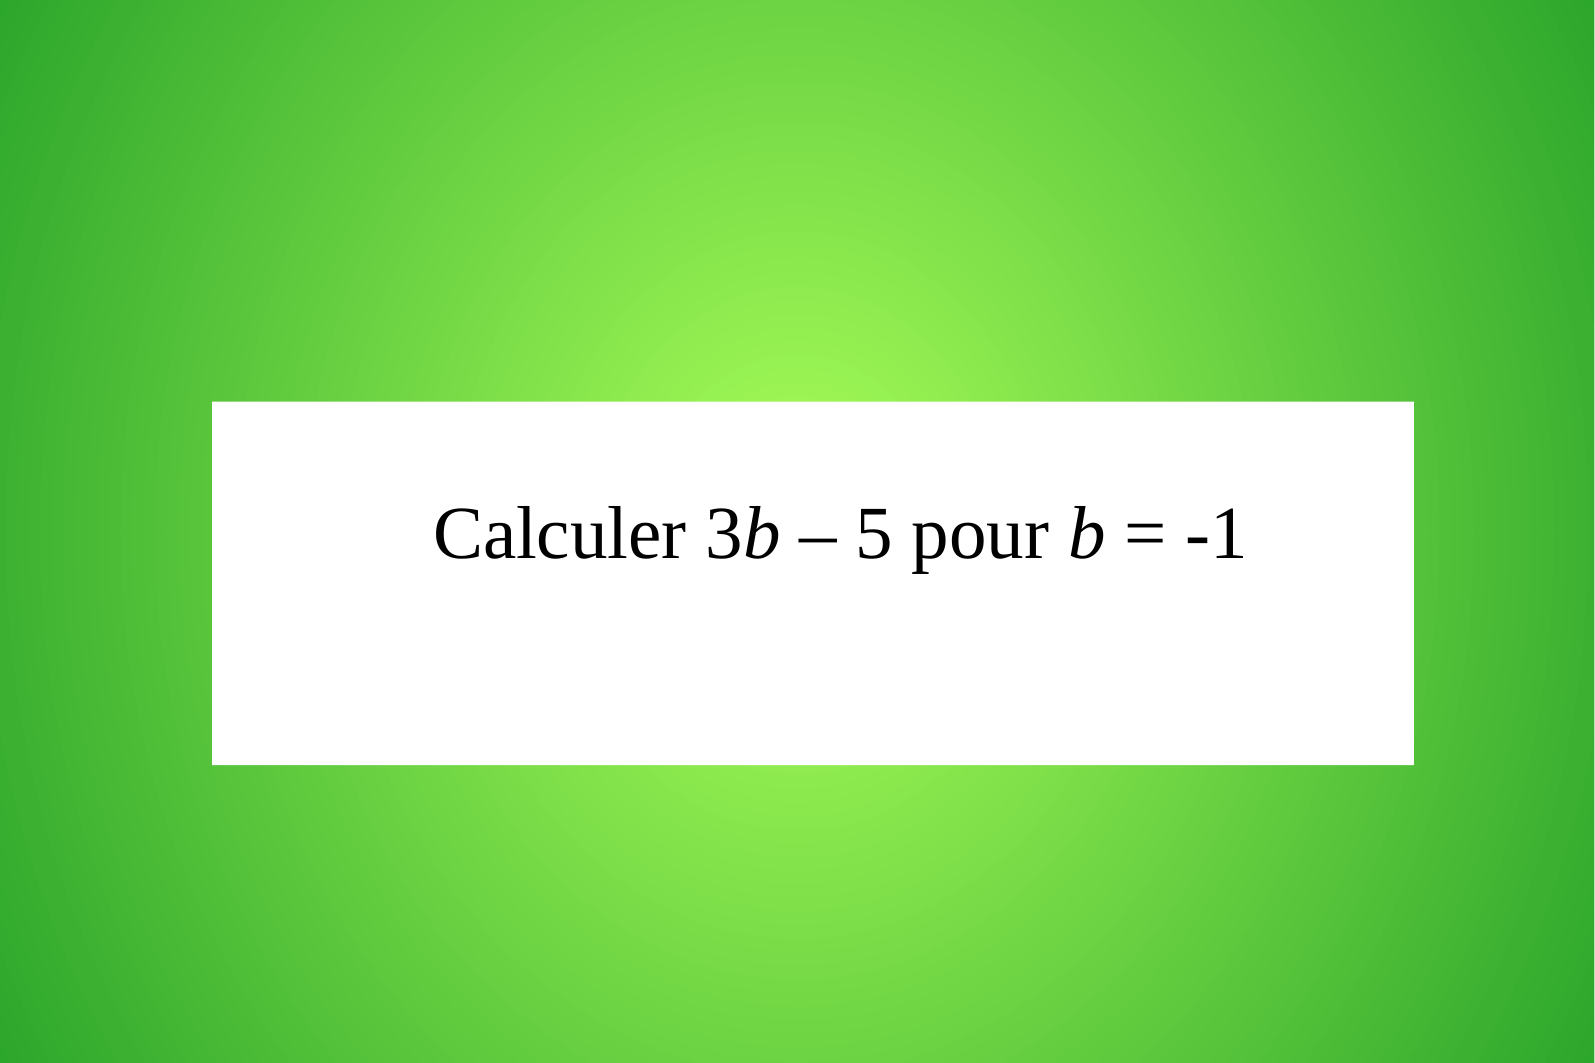

Calculer 3b – 5 pour b = -1